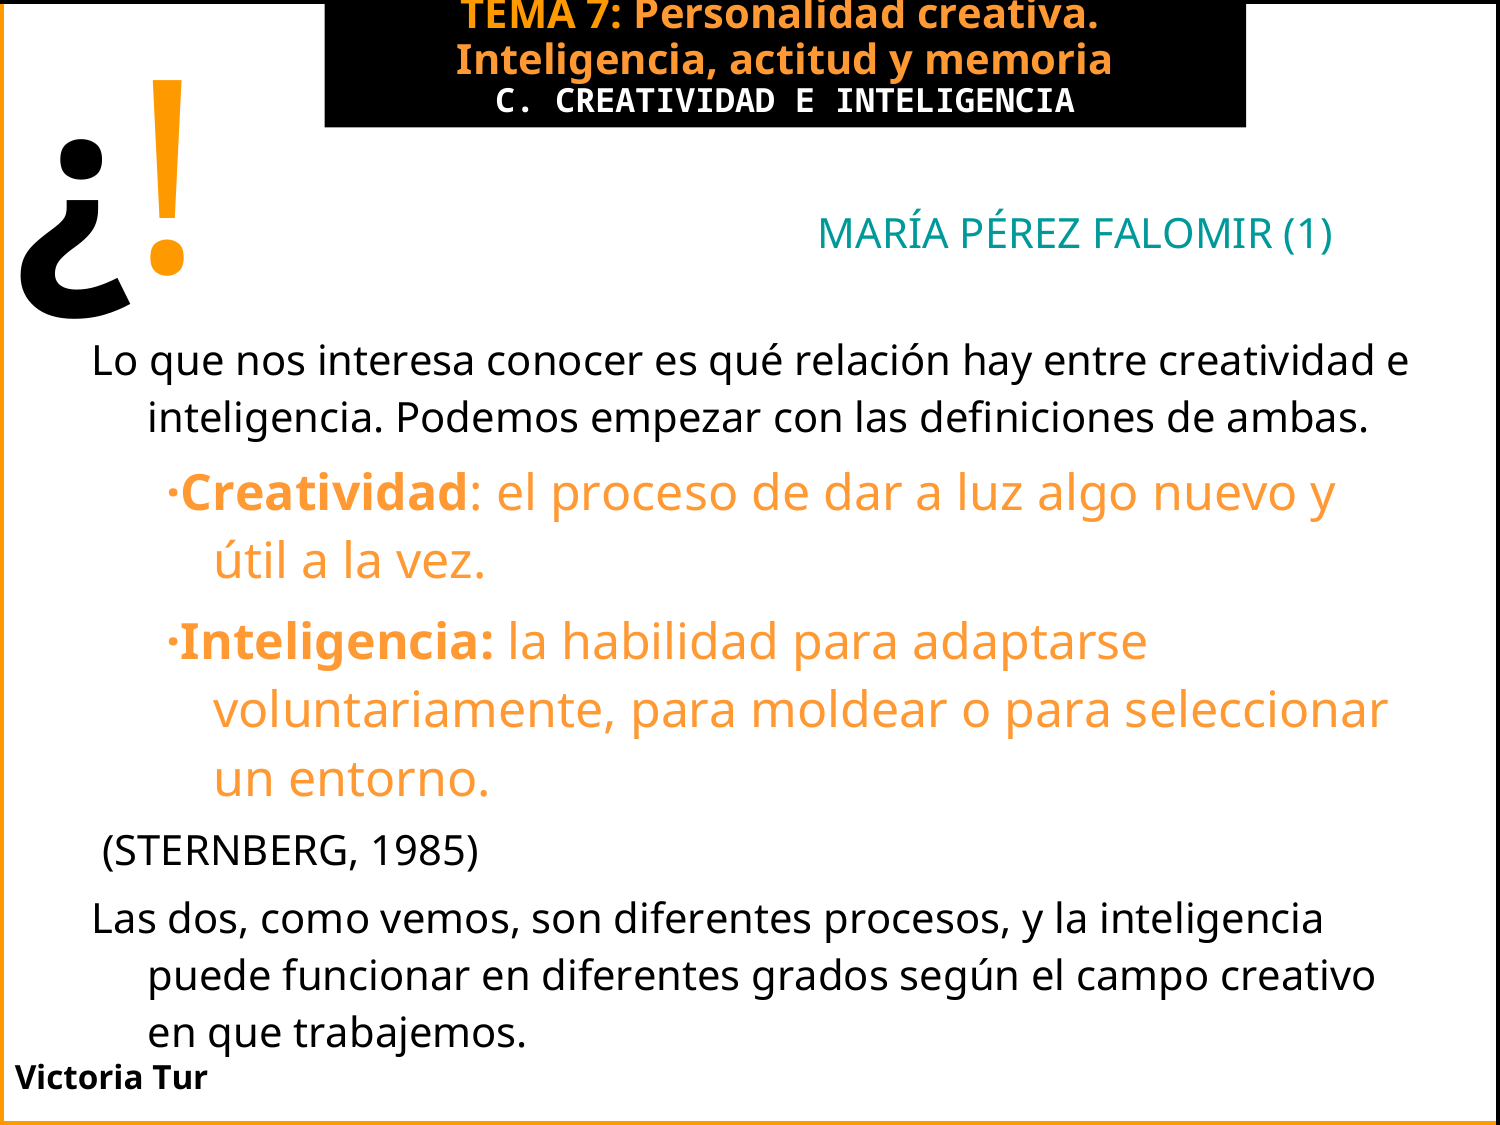

#
MARÍA PÉREZ FALOMIR (1)
Lo que nos interesa conocer es qué relación hay entre creatividad e inteligencia. Podemos empezar con las definiciones de ambas.
·Creatividad: el proceso de dar a luz algo nuevo y útil a la vez.
·Inteligencia: la habilidad para adaptarse voluntariamente, para moldear o para seleccionar un entorno.
 (STERNBERG, 1985)
Las dos, como vemos, son diferentes procesos, y la inteligencia puede funcionar en diferentes grados según el campo creativo en que trabajemos.